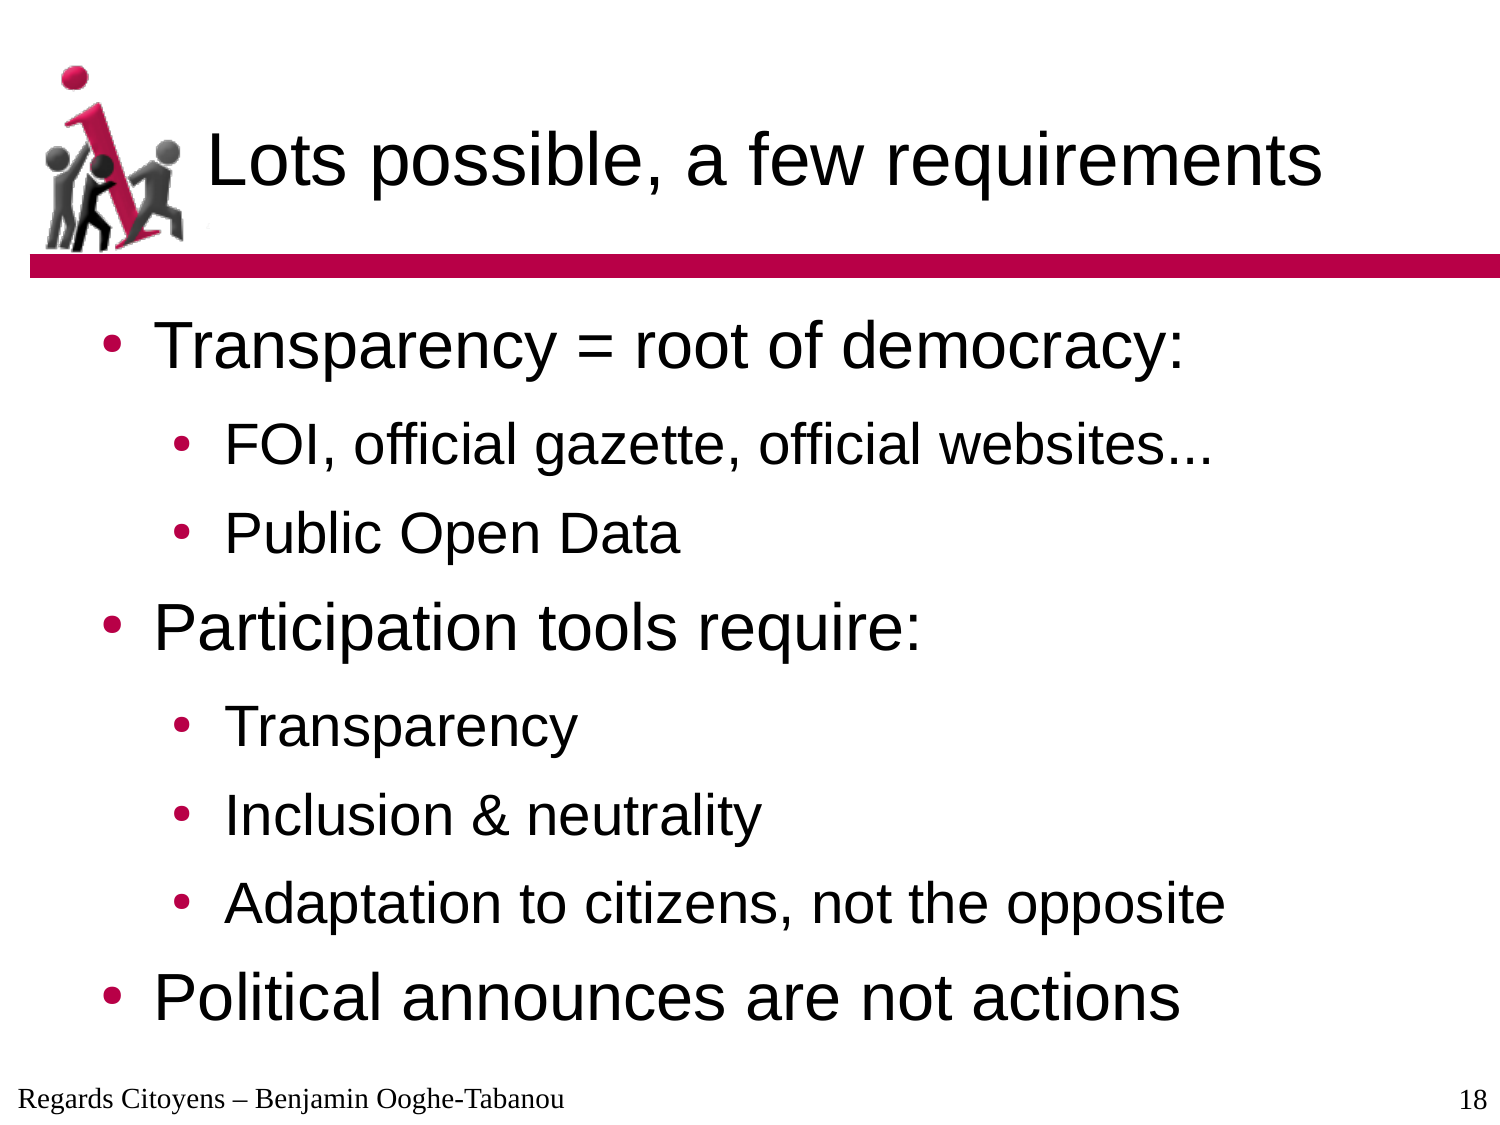

# Lots possible, a few requirements
Transparency = root of democracy:
FOI, official gazette, official websites...
Public Open Data
Participation tools require:
Transparency
Inclusion & neutrality
Adaptation to citizens, not the opposite
Political announces are not actions
Regards Citoyens - Split 2015
18